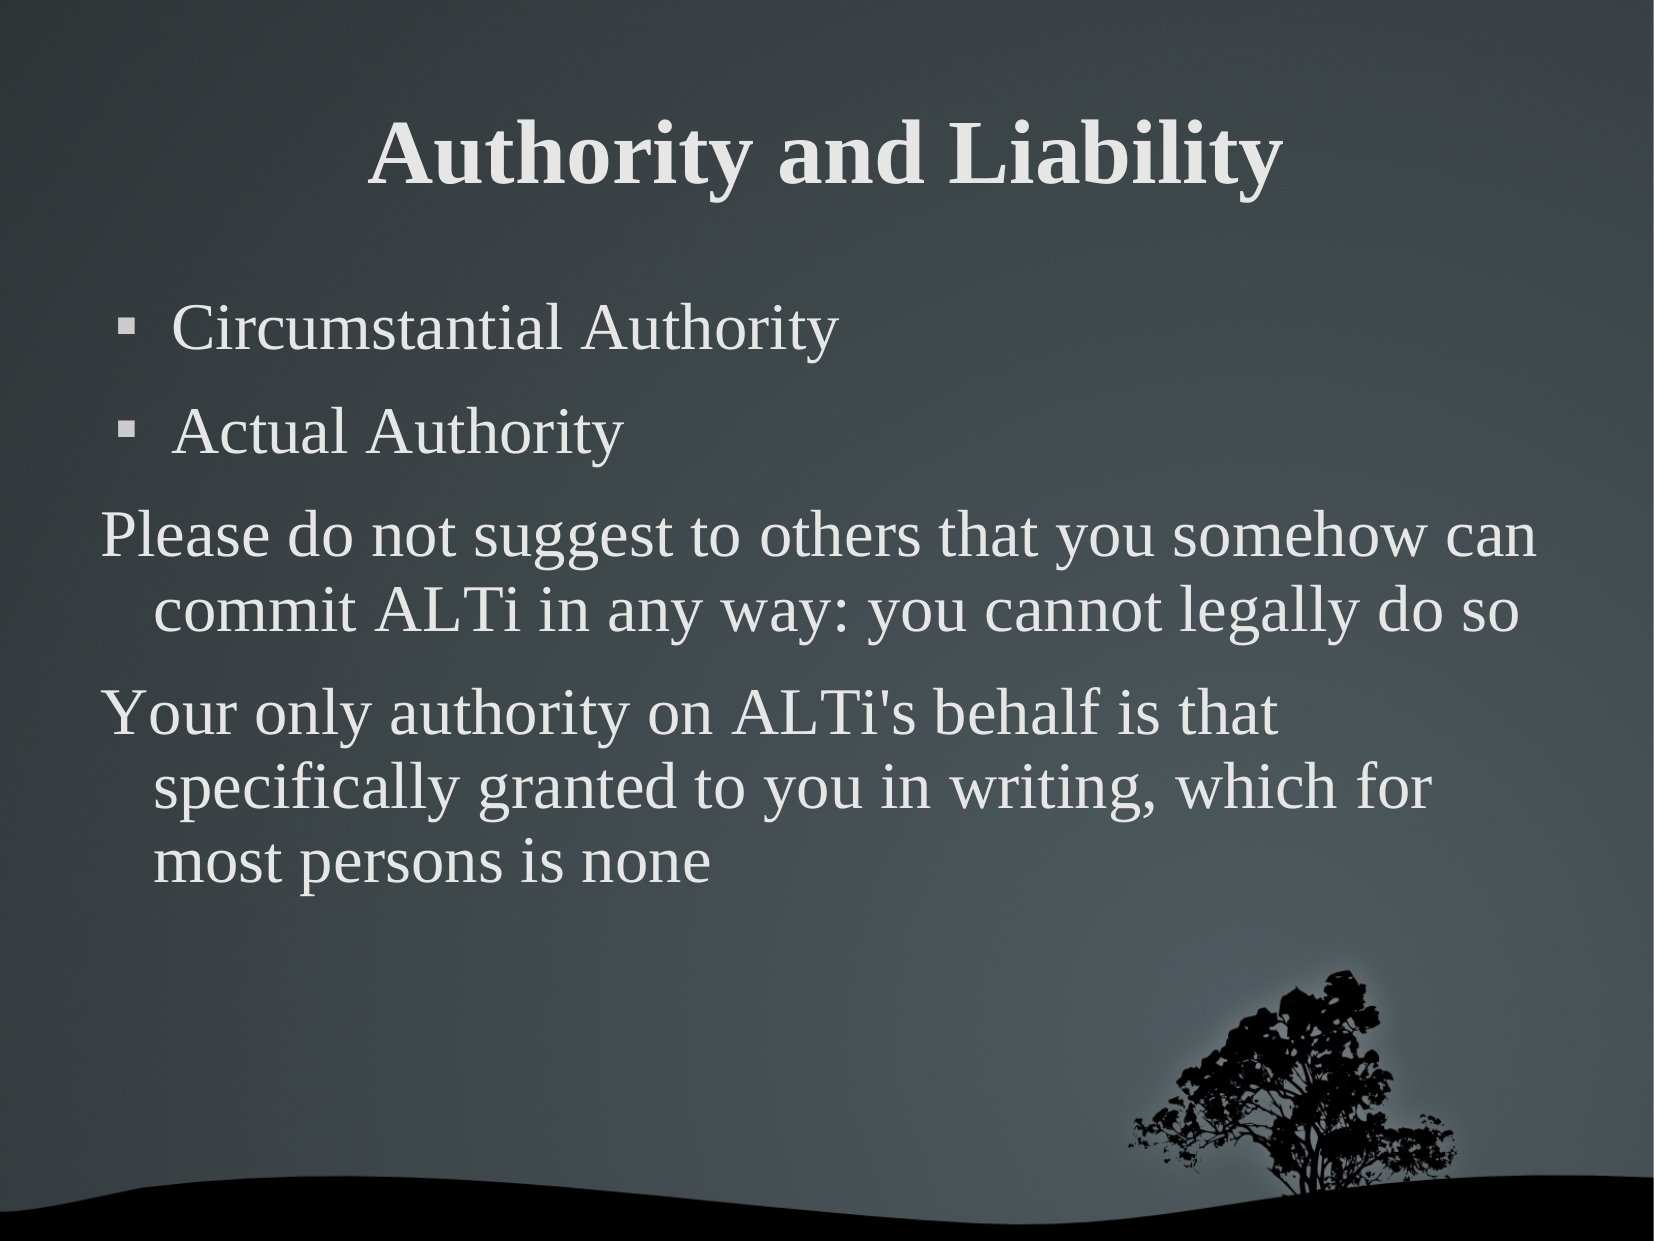

# Authority and Liability
Circumstantial Authority
Actual Authority
Please do not suggest to others that you somehow can commit ALTi in any way: you cannot legally do so
Your only authority on ALTi's behalf is that specifically granted to you in writing, which for most persons is none